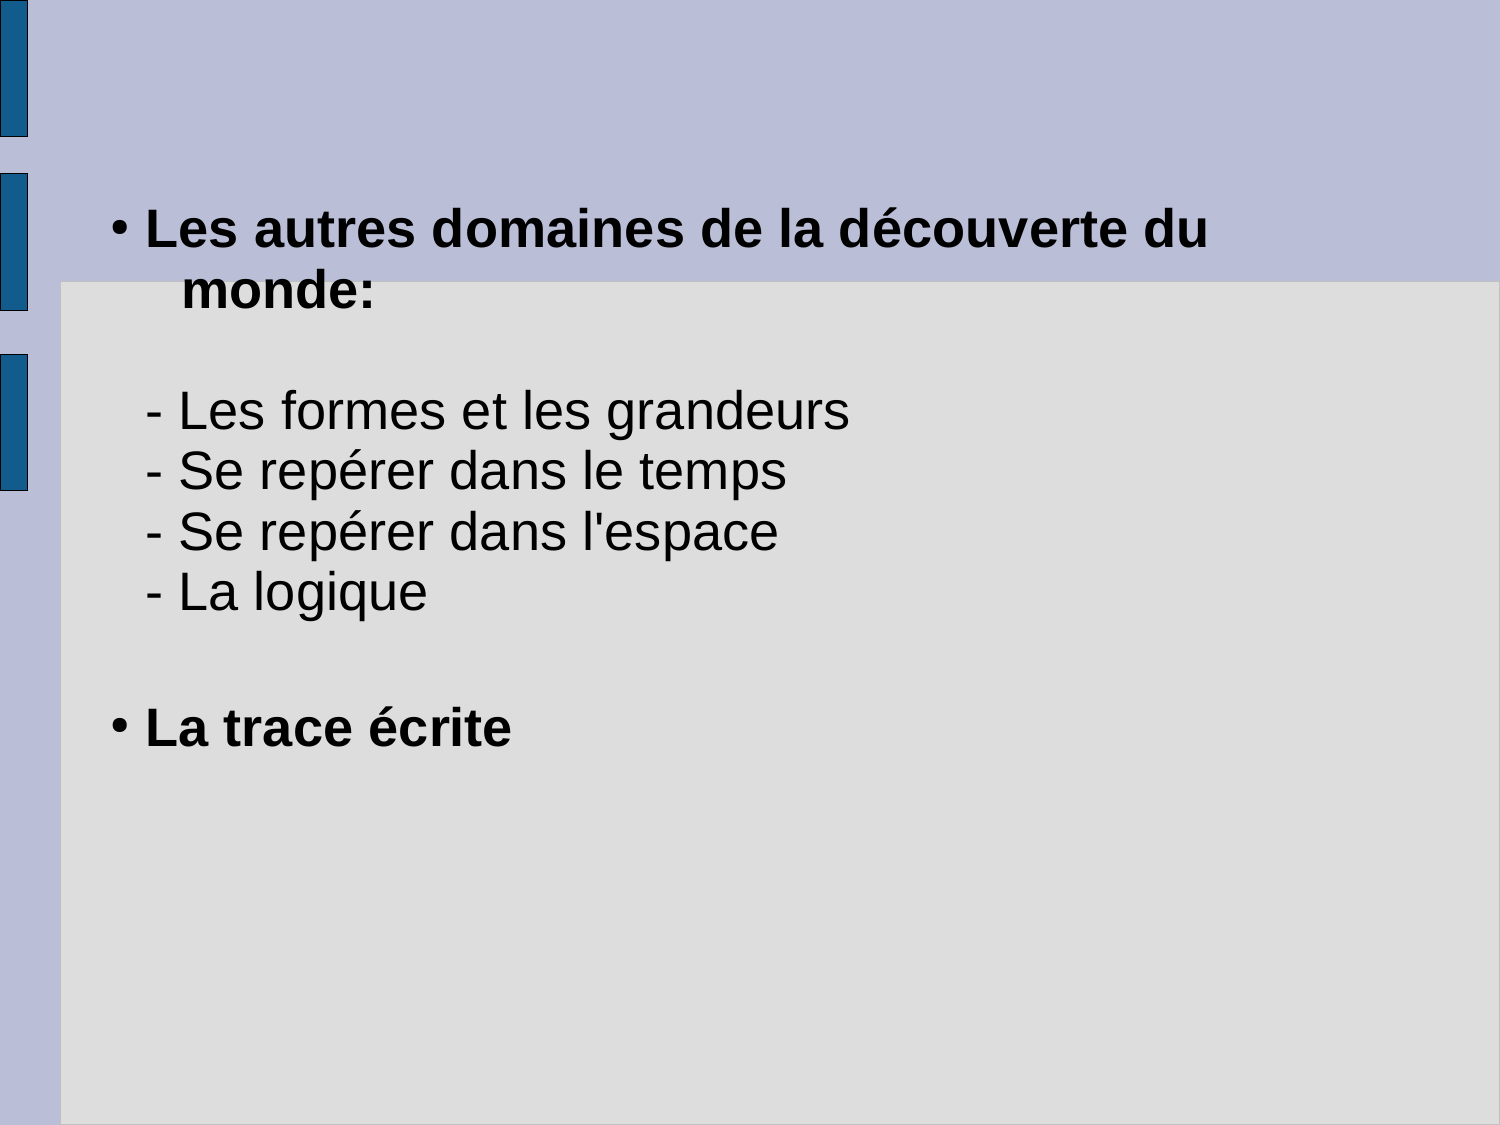

# Les autres domaines de la découverte du monde:
- Les formes et les grandeurs
- Se repérer dans le temps
- Se repérer dans l'espace
- La logique
La trace écrite